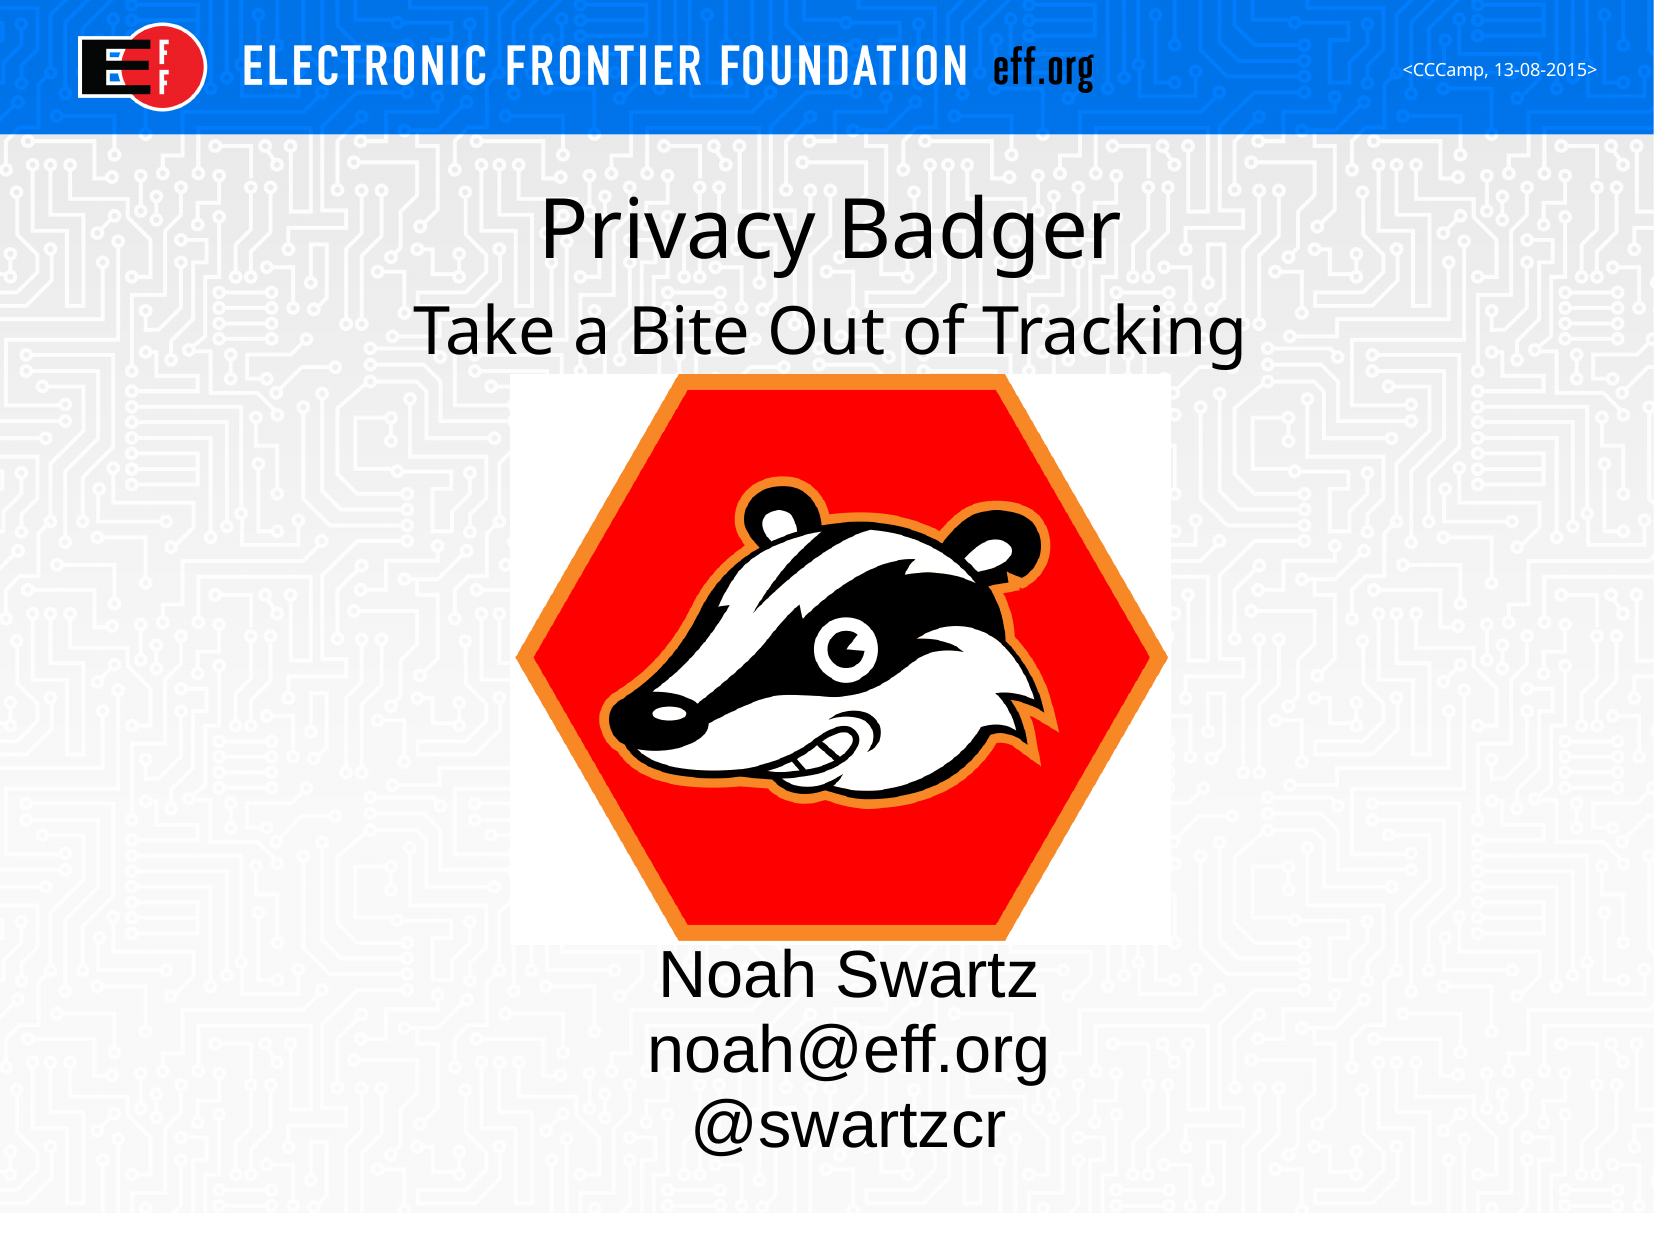

# Privacy Badger Take a Bite Out of Tracking
Noah Swartz
noah@eff.org
@swartzcr